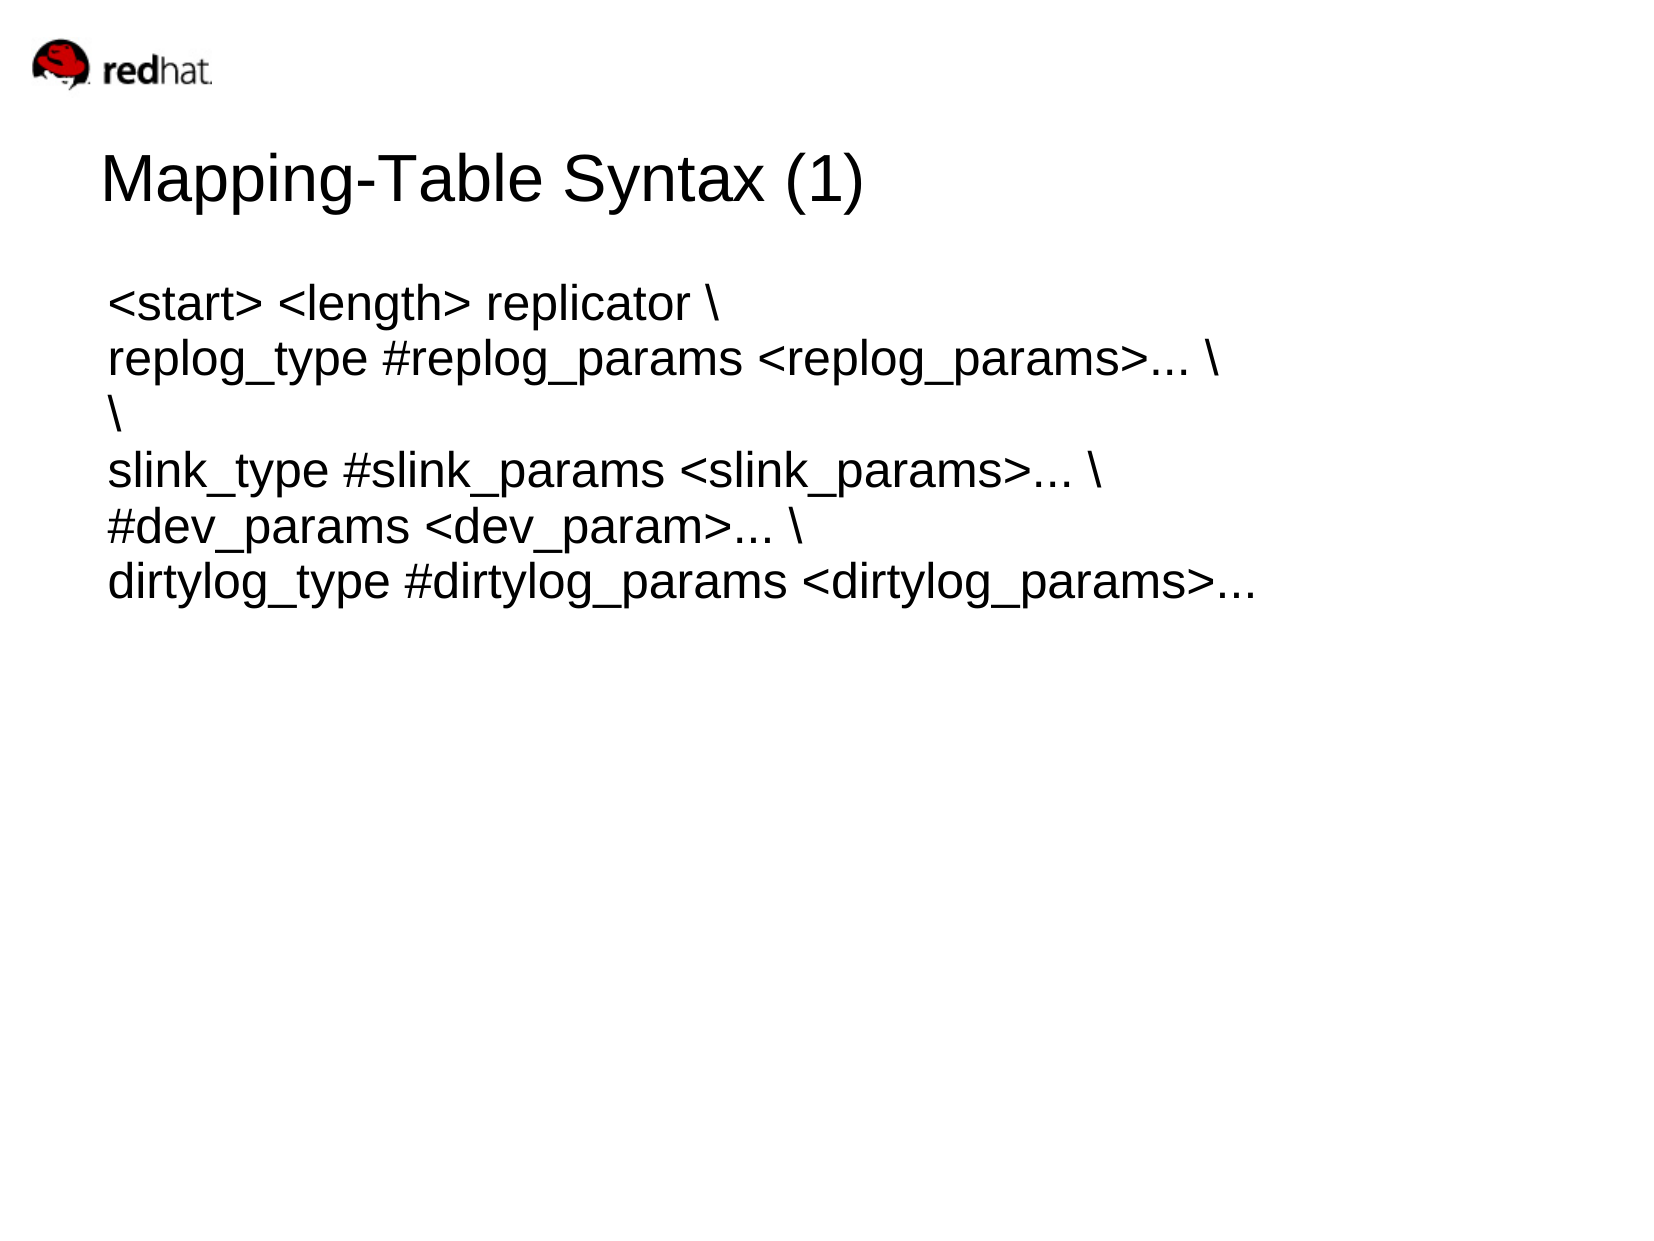

# Mapping-Table Syntax (1)
<start> <length> replicator \
replog_type #replog_params <replog_params>... \
\
slink_type #slink_params <slink_params>... \
#dev_params <dev_param>... \
dirtylog_type #dirtylog_params <dirtylog_params>...